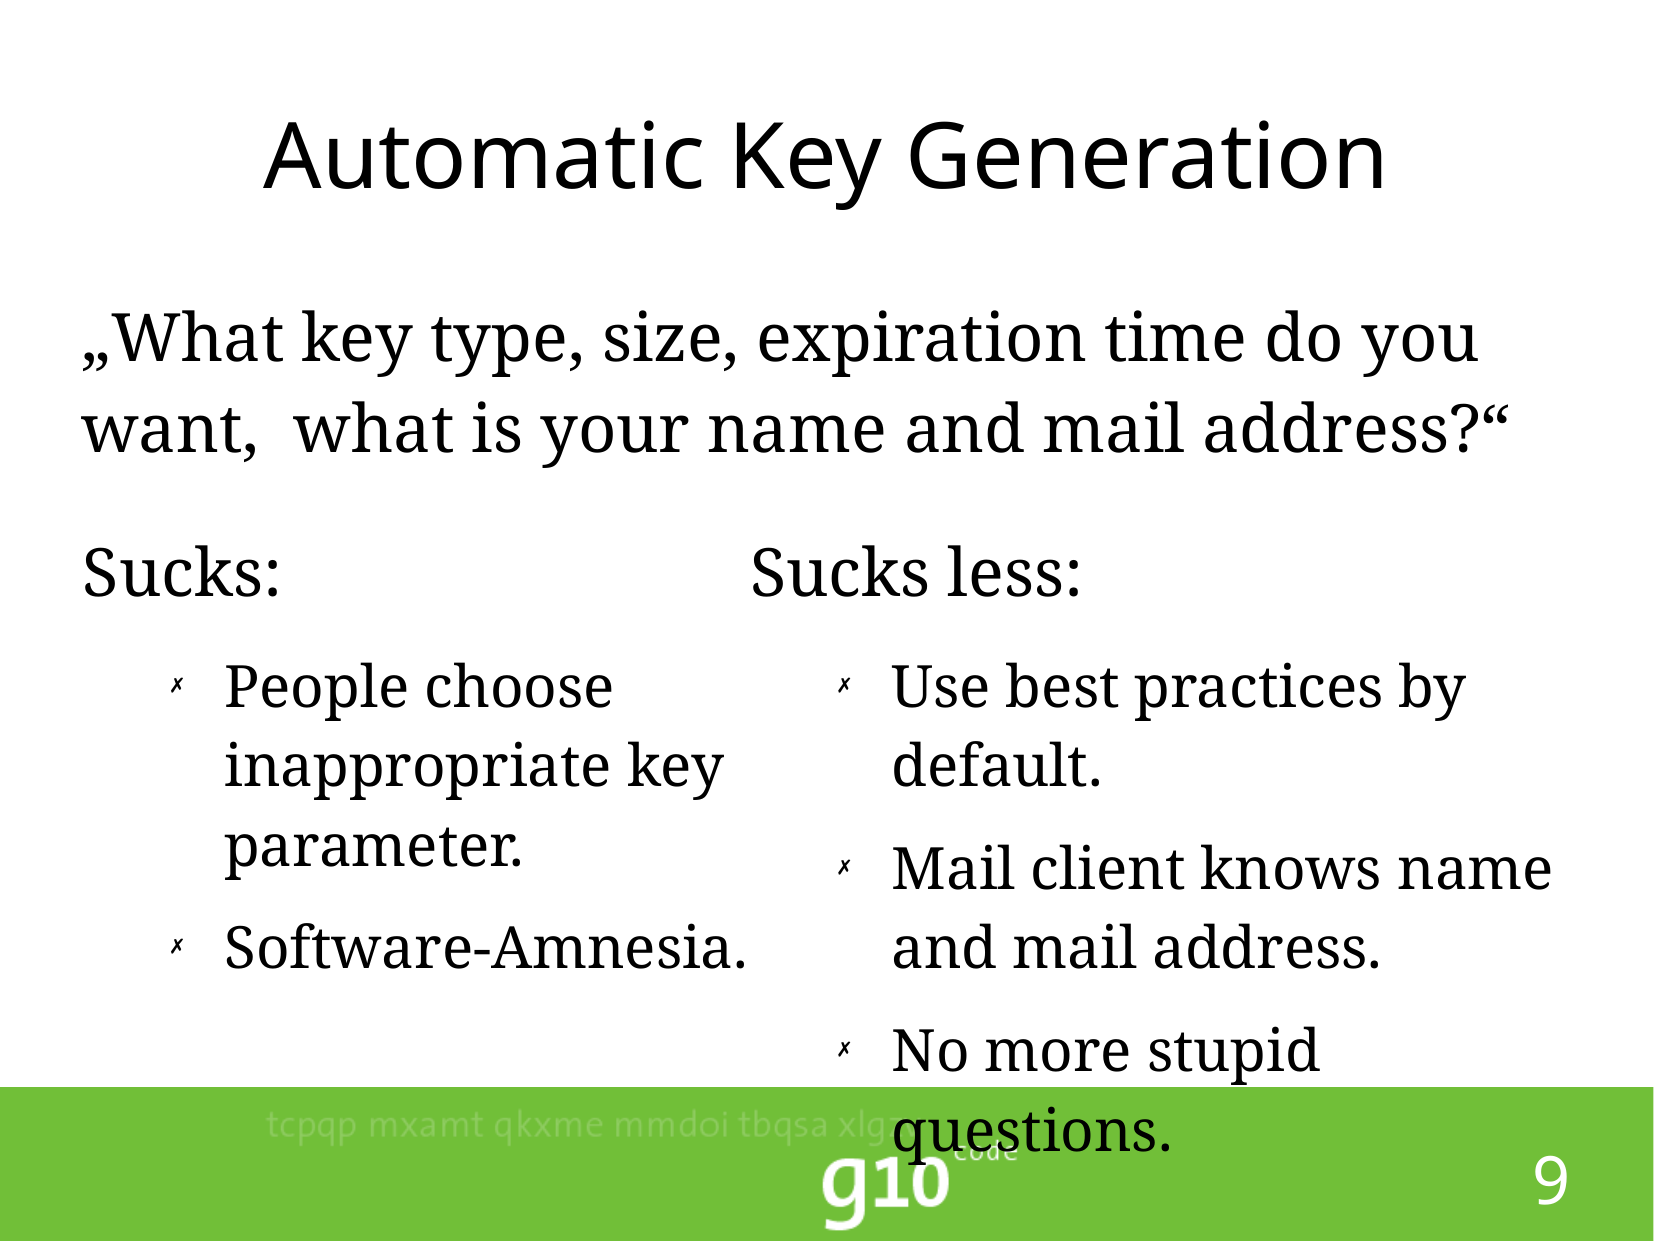

# Automatic Key Generation
„What key type, size, expiration time do you want, what is your name and mail address?“
Sucks:
People choose inappropriate key parameter.
Software-Amnesia.
Sucks less:
Use best practices by default.
Mail client knows name and mail address.
No more stupid questions.
9